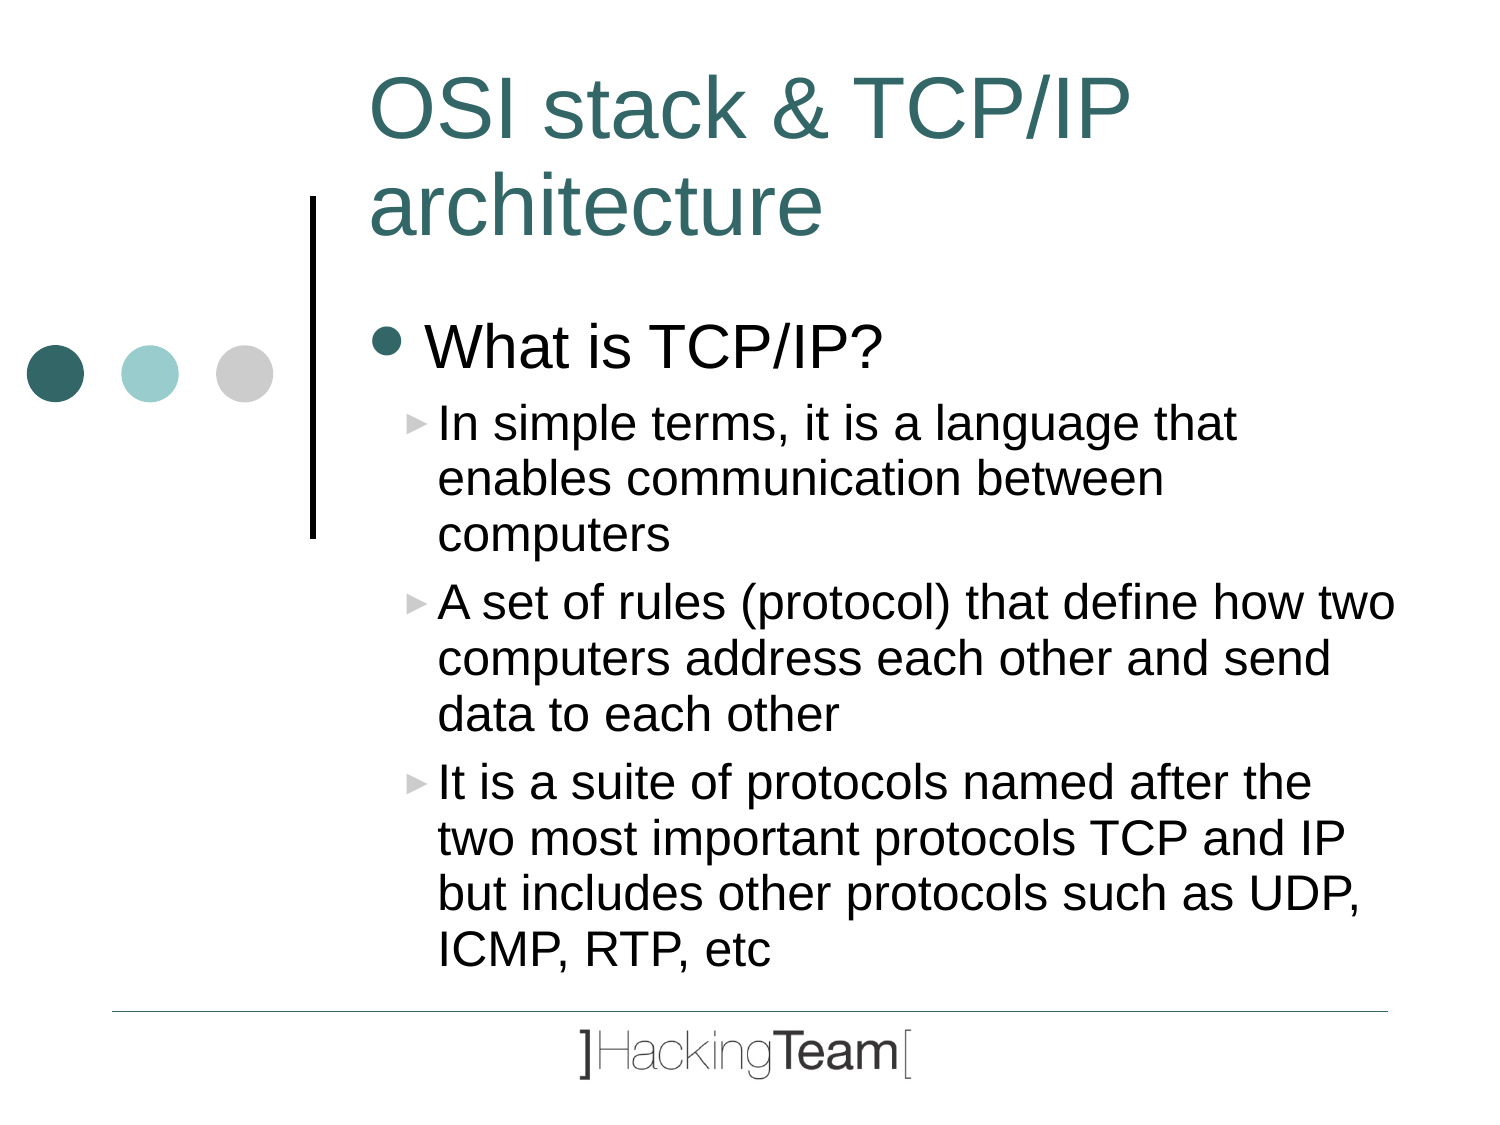

# OSI stack & TCP/IP architecture
What is TCP/IP?
In simple terms, it is a language that enables communication between computers
A set of rules (protocol) that define how two computers address each other and send data to each other
It is a suite of protocols named after the two most important protocols TCP and IP but includes other protocols such as UDP, ICMP, RTP, etc